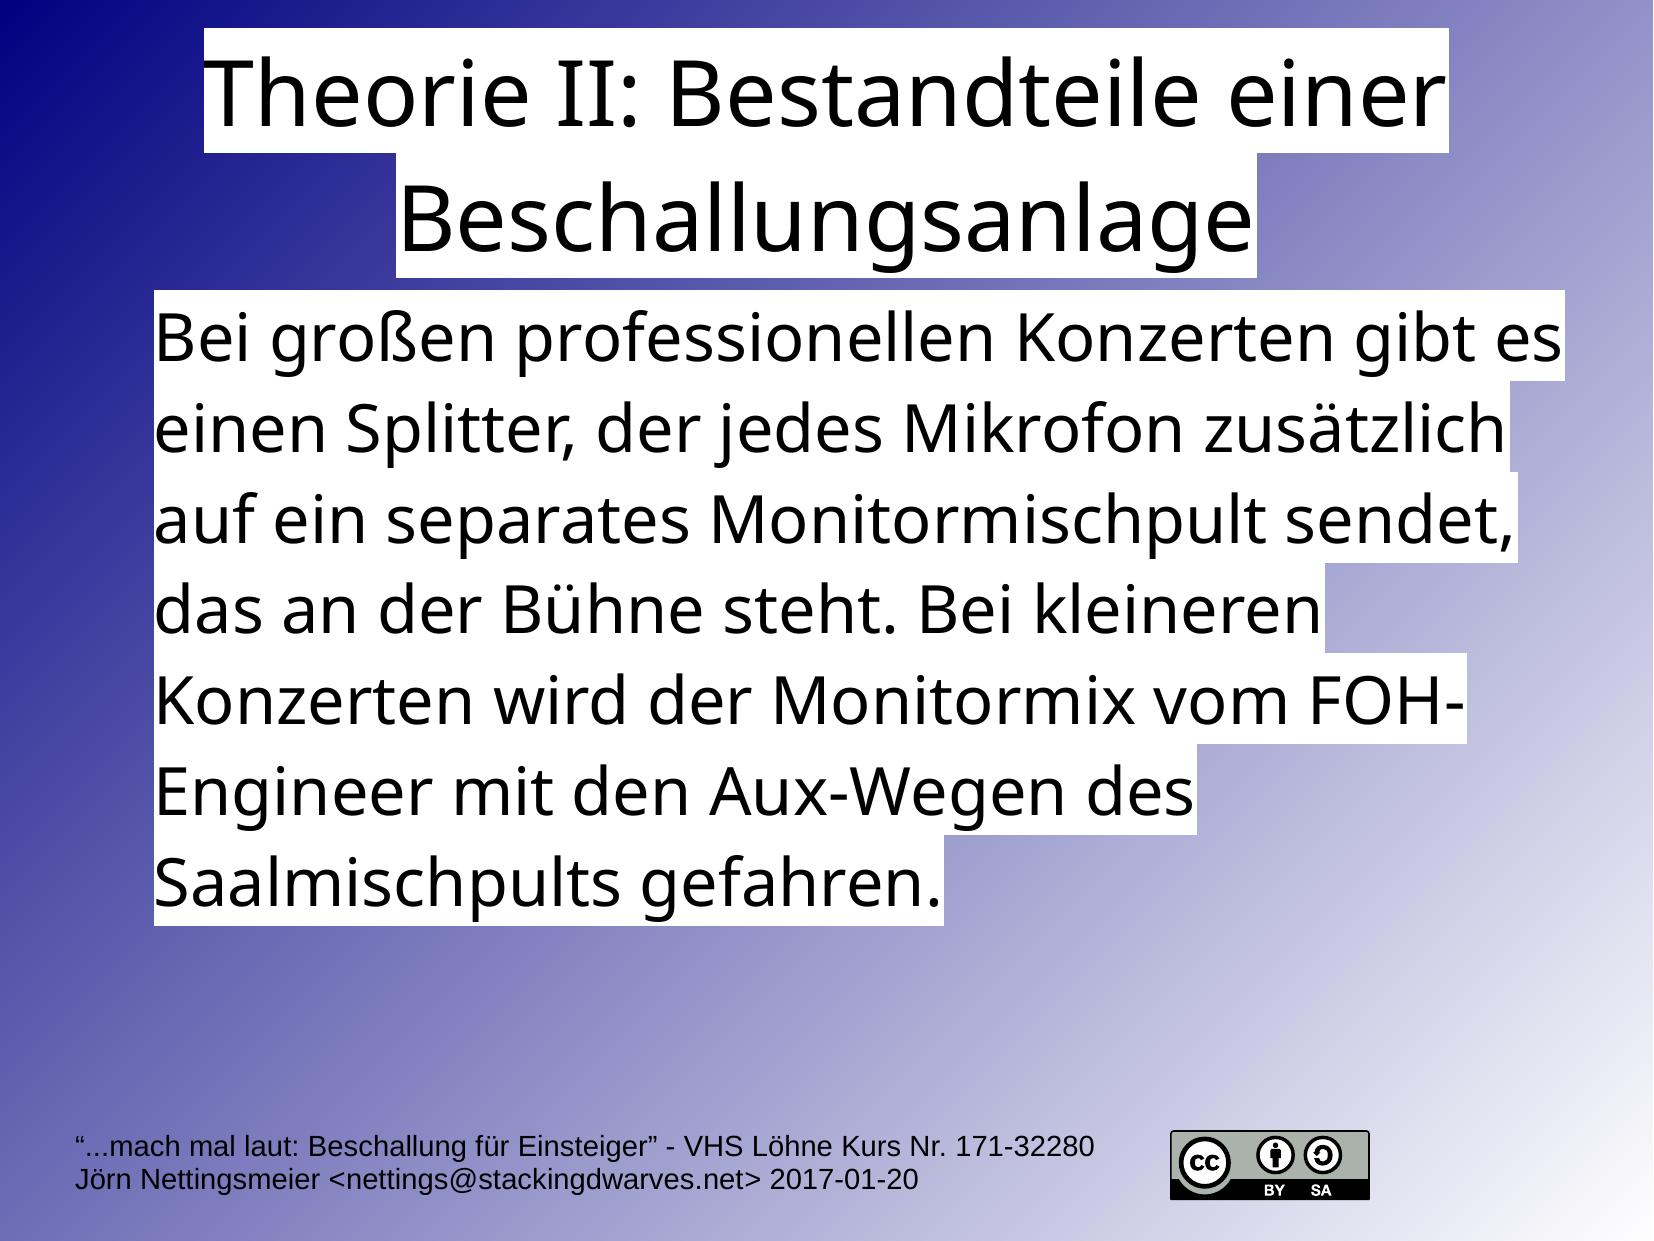

# Theorie II: Bestandteile einer Beschallungsanlage
Bei großen professionellen Konzerten gibt es einen Splitter, der jedes Mikrofon zusätzlich auf ein separates Monitormischpult sendet, das an der Bühne steht. Bei kleineren Konzerten wird der Monitormix vom FOH-Engineer mit den Aux-Wegen des Saalmischpults gefahren.